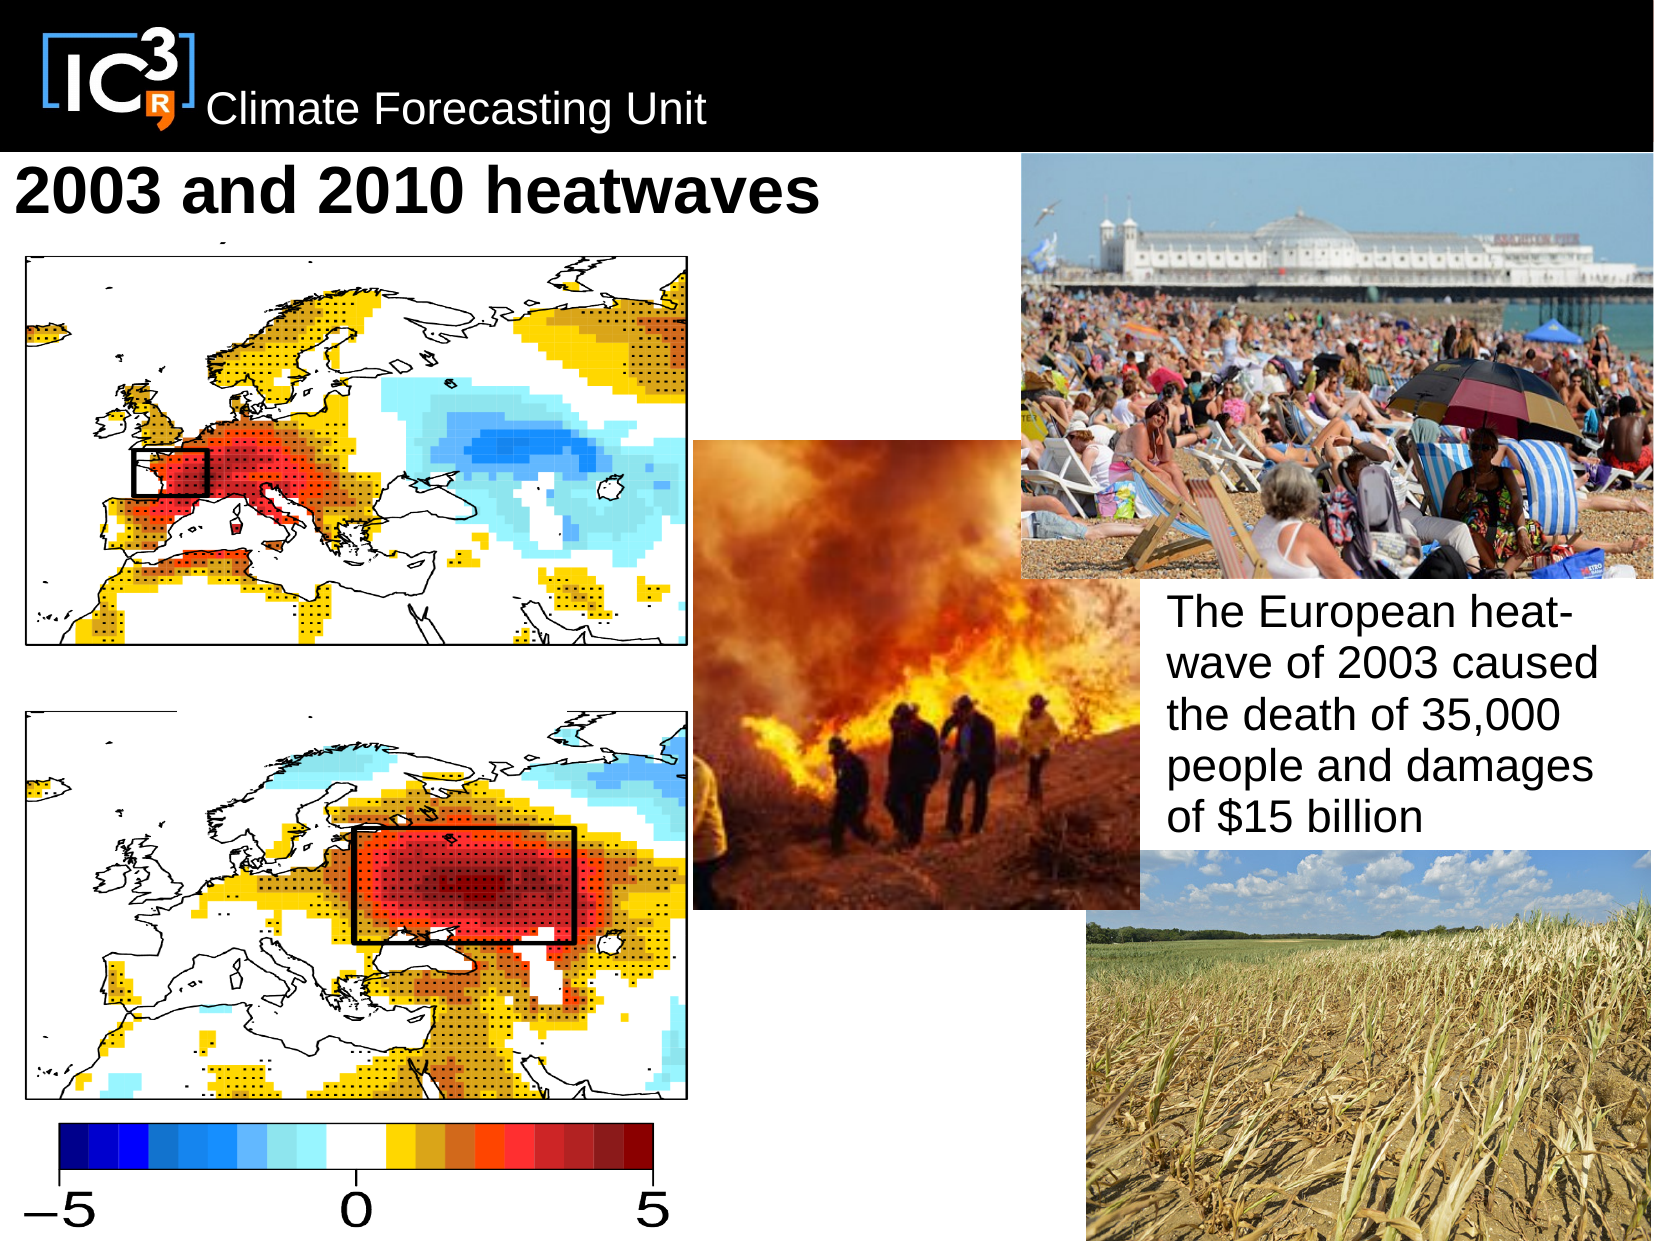

Climate Forecasting Unit
2003 and 2010 heatwaves
The European heat-wave of 2003 caused the death of 35,000 people and damages of $15 billion